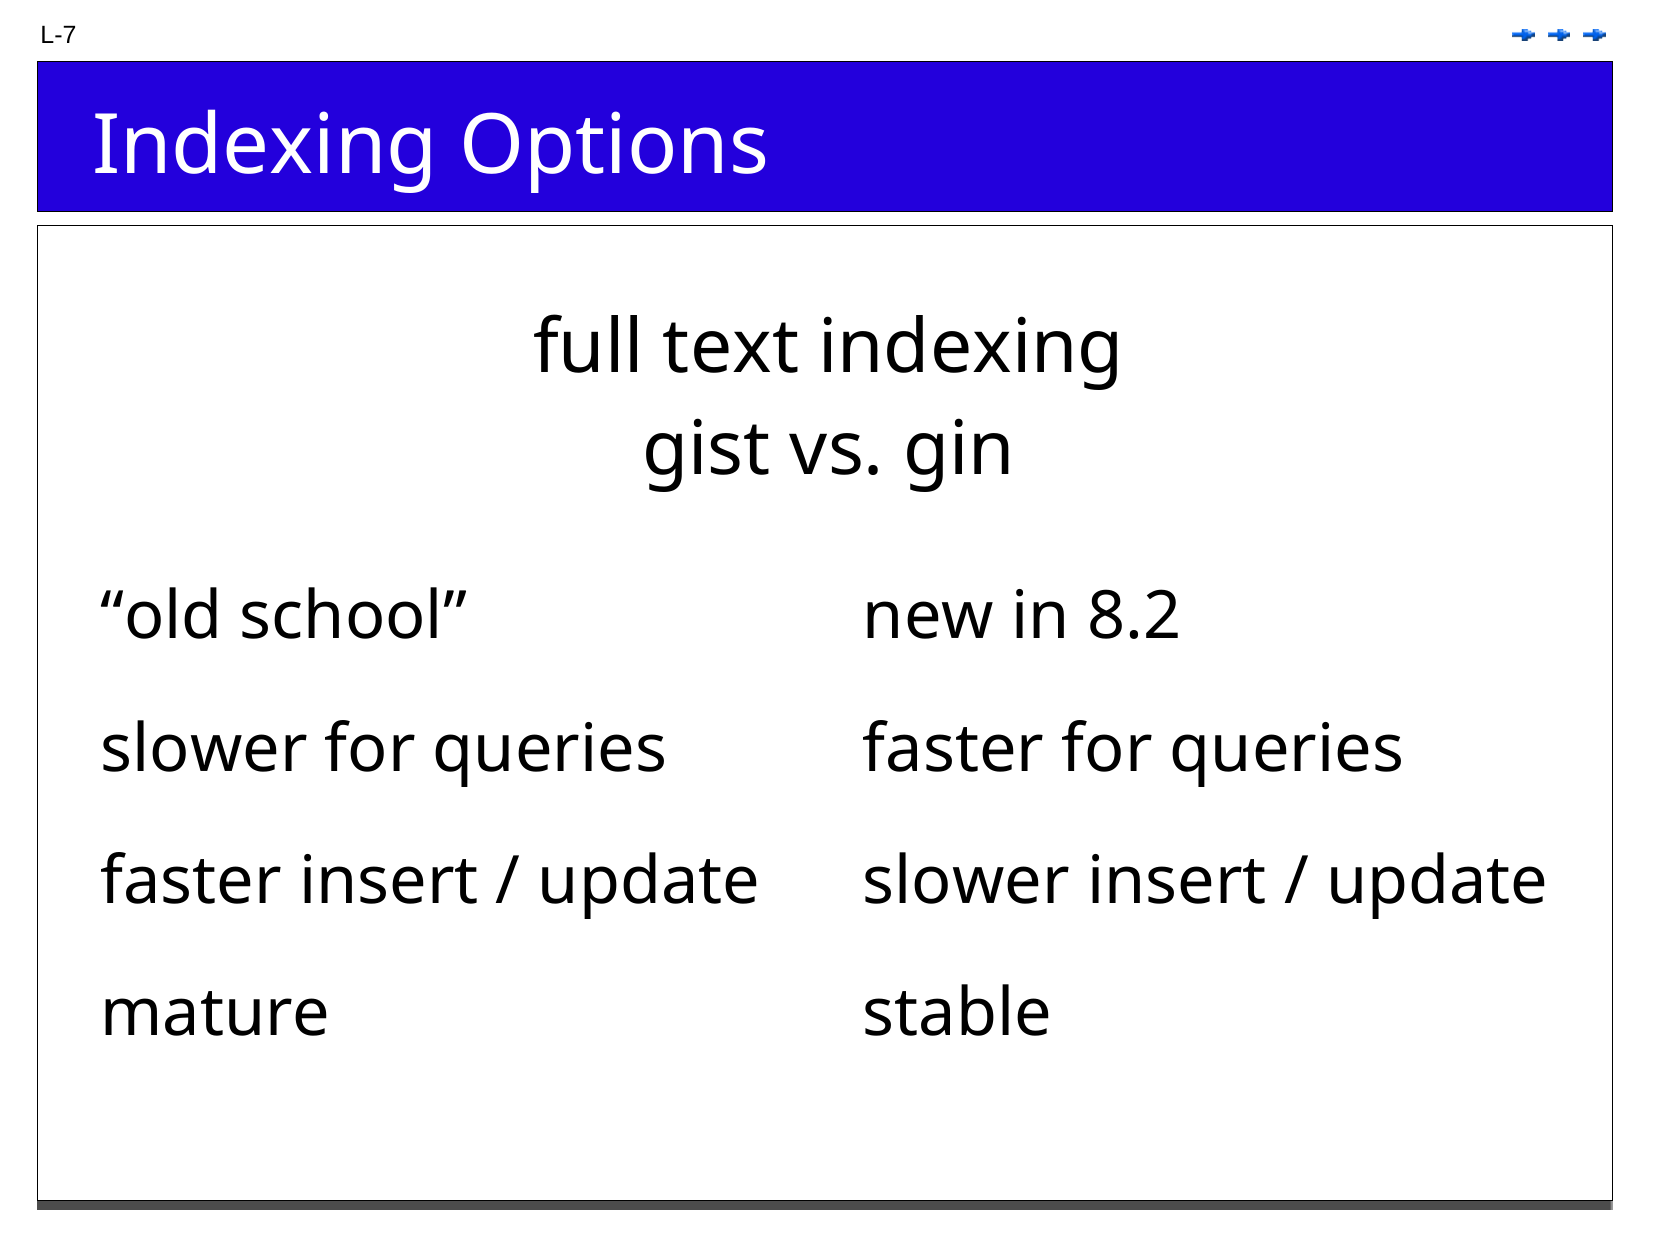

L-7
Indexing Options
full text indexing
gist vs. gin
# “old school”
slower for queries
faster insert / update
mature
new in 8.2
faster for queries
slower insert / update
stable